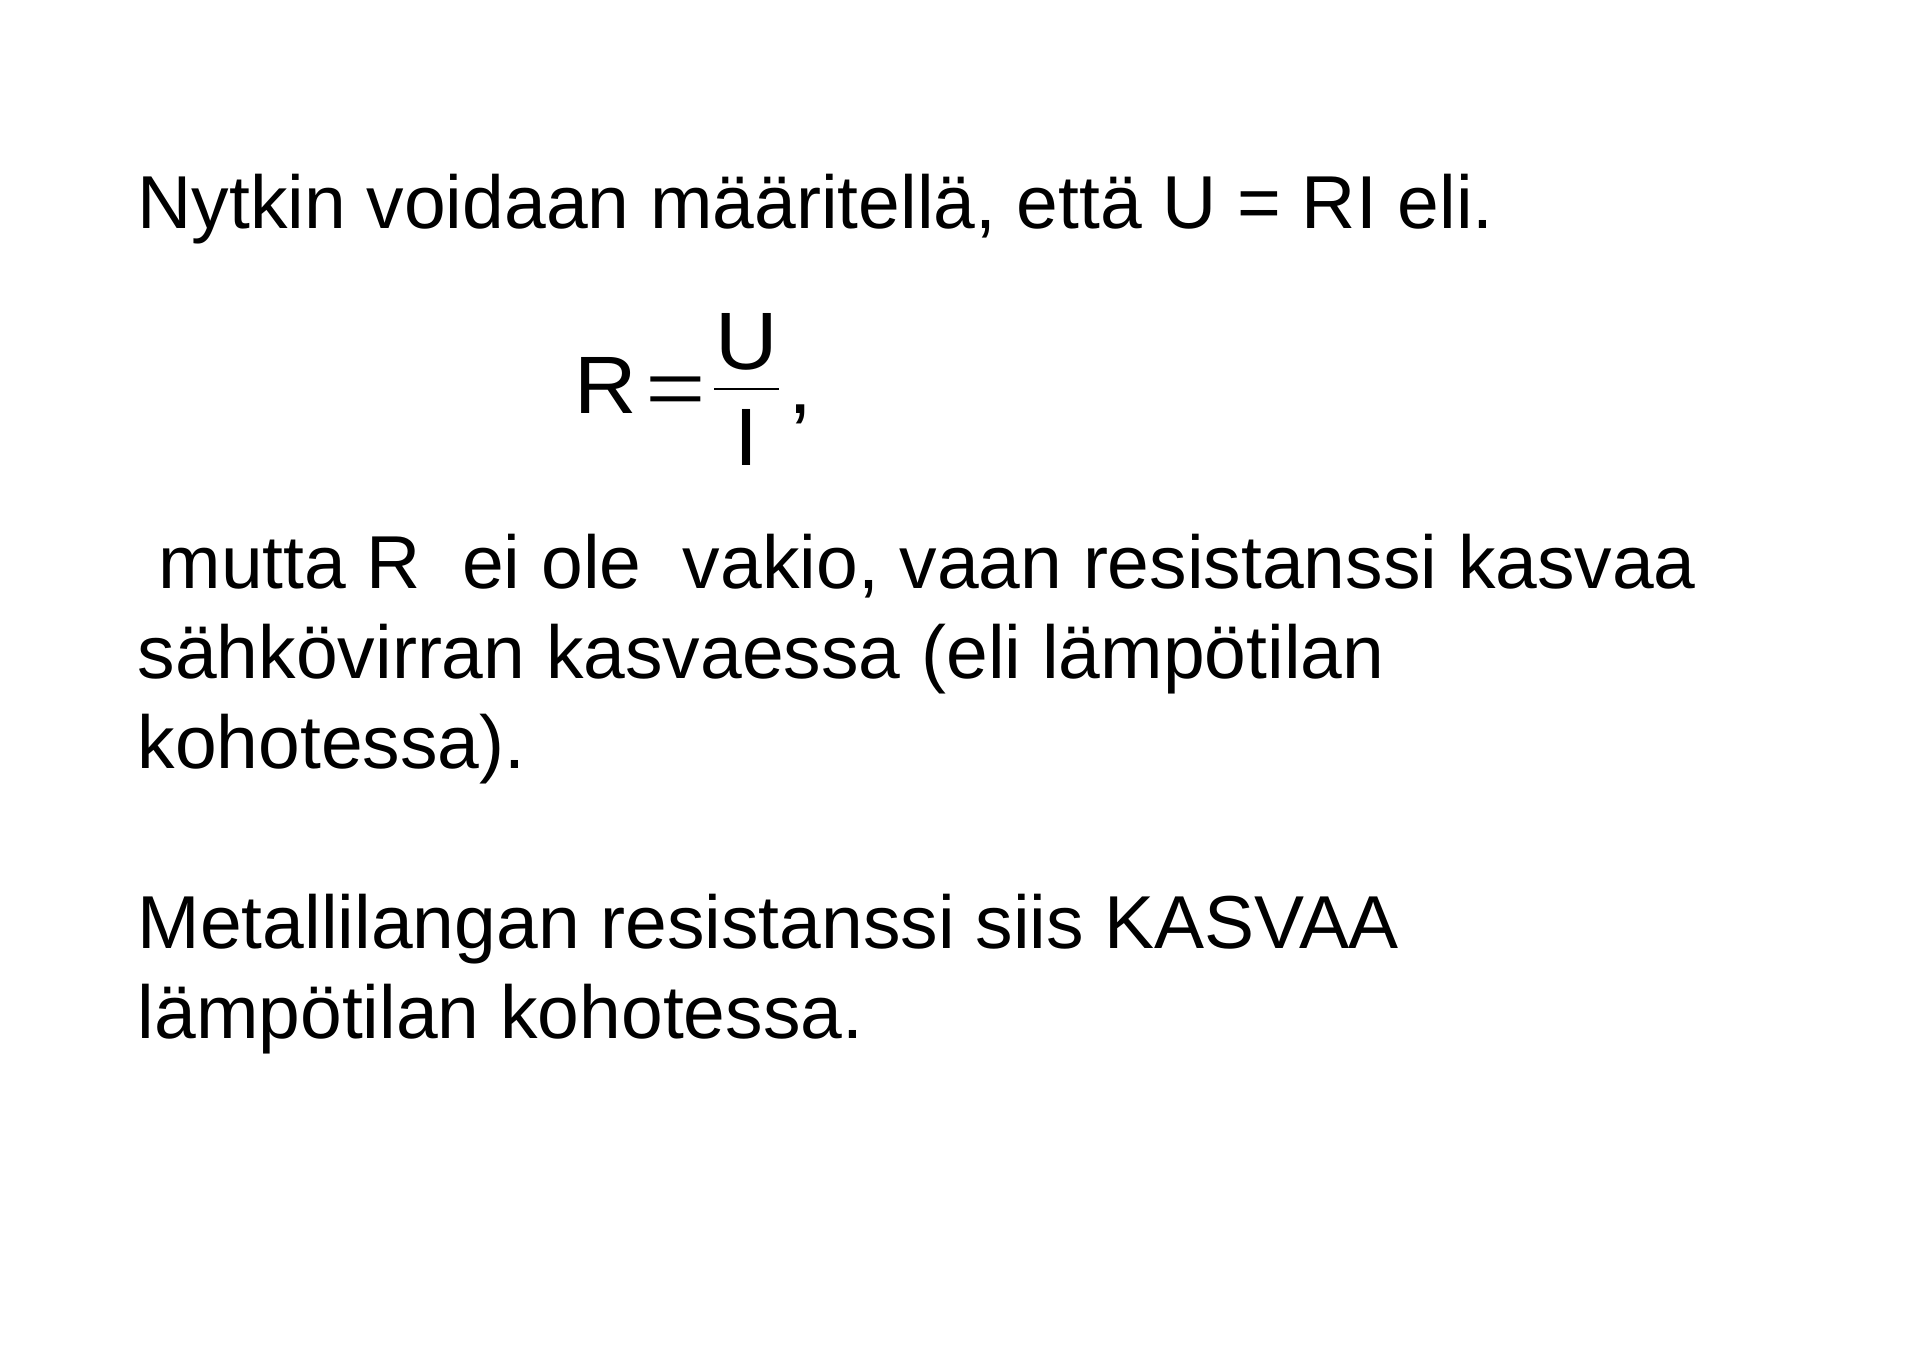

Nytkin voidaan määritellä, että U = RI eli.
 mutta R ei ole vakio, vaan resistanssi kasvaa sähkövirran kasvaessa (eli lämpötilan kohotessa).
Metallilangan resistanssi siis KASVAA lämpötilan kohotessa.